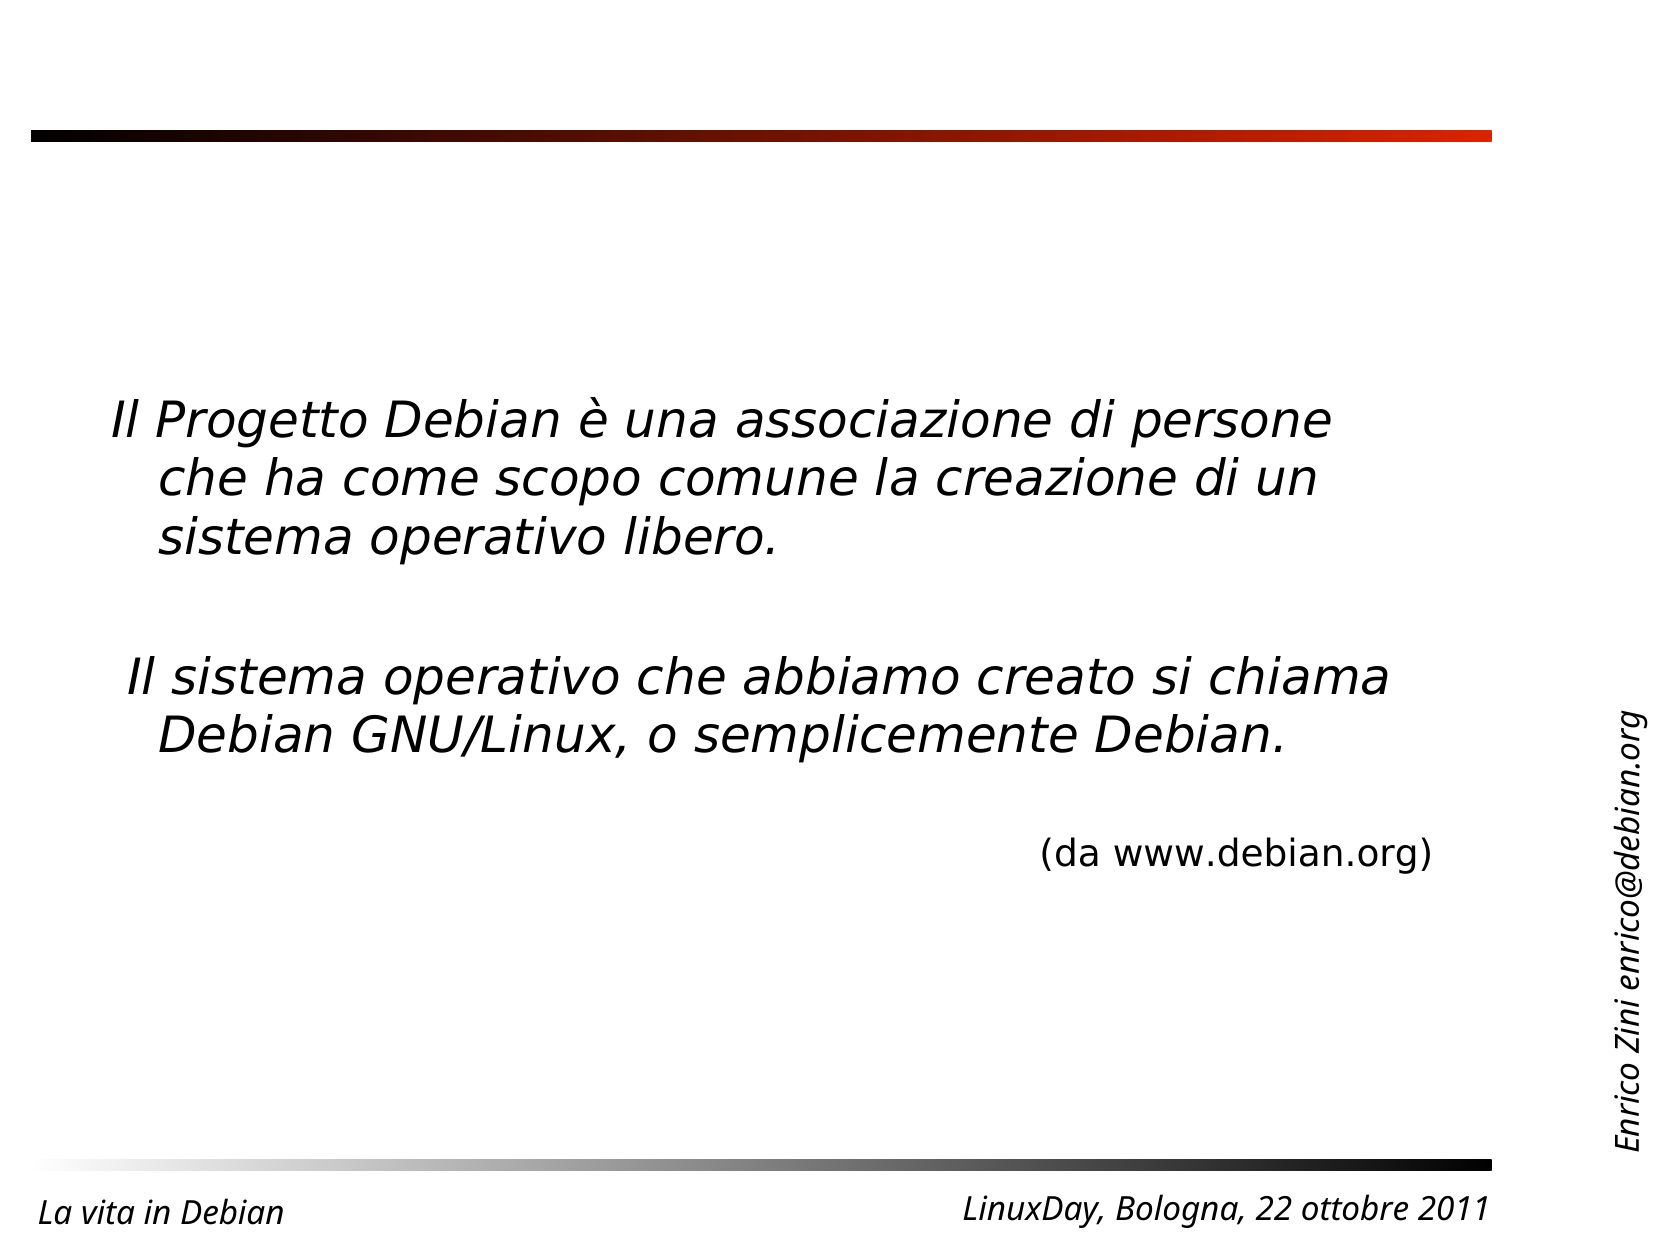

Il Progetto Debian è una associazione di persone che ha come scopo comune la creazione di un sistema operativo libero.
 Il sistema operativo che abbiamo creato si chiama Debian GNU/Linux, o semplicemente Debian.
(da www.debian.org)